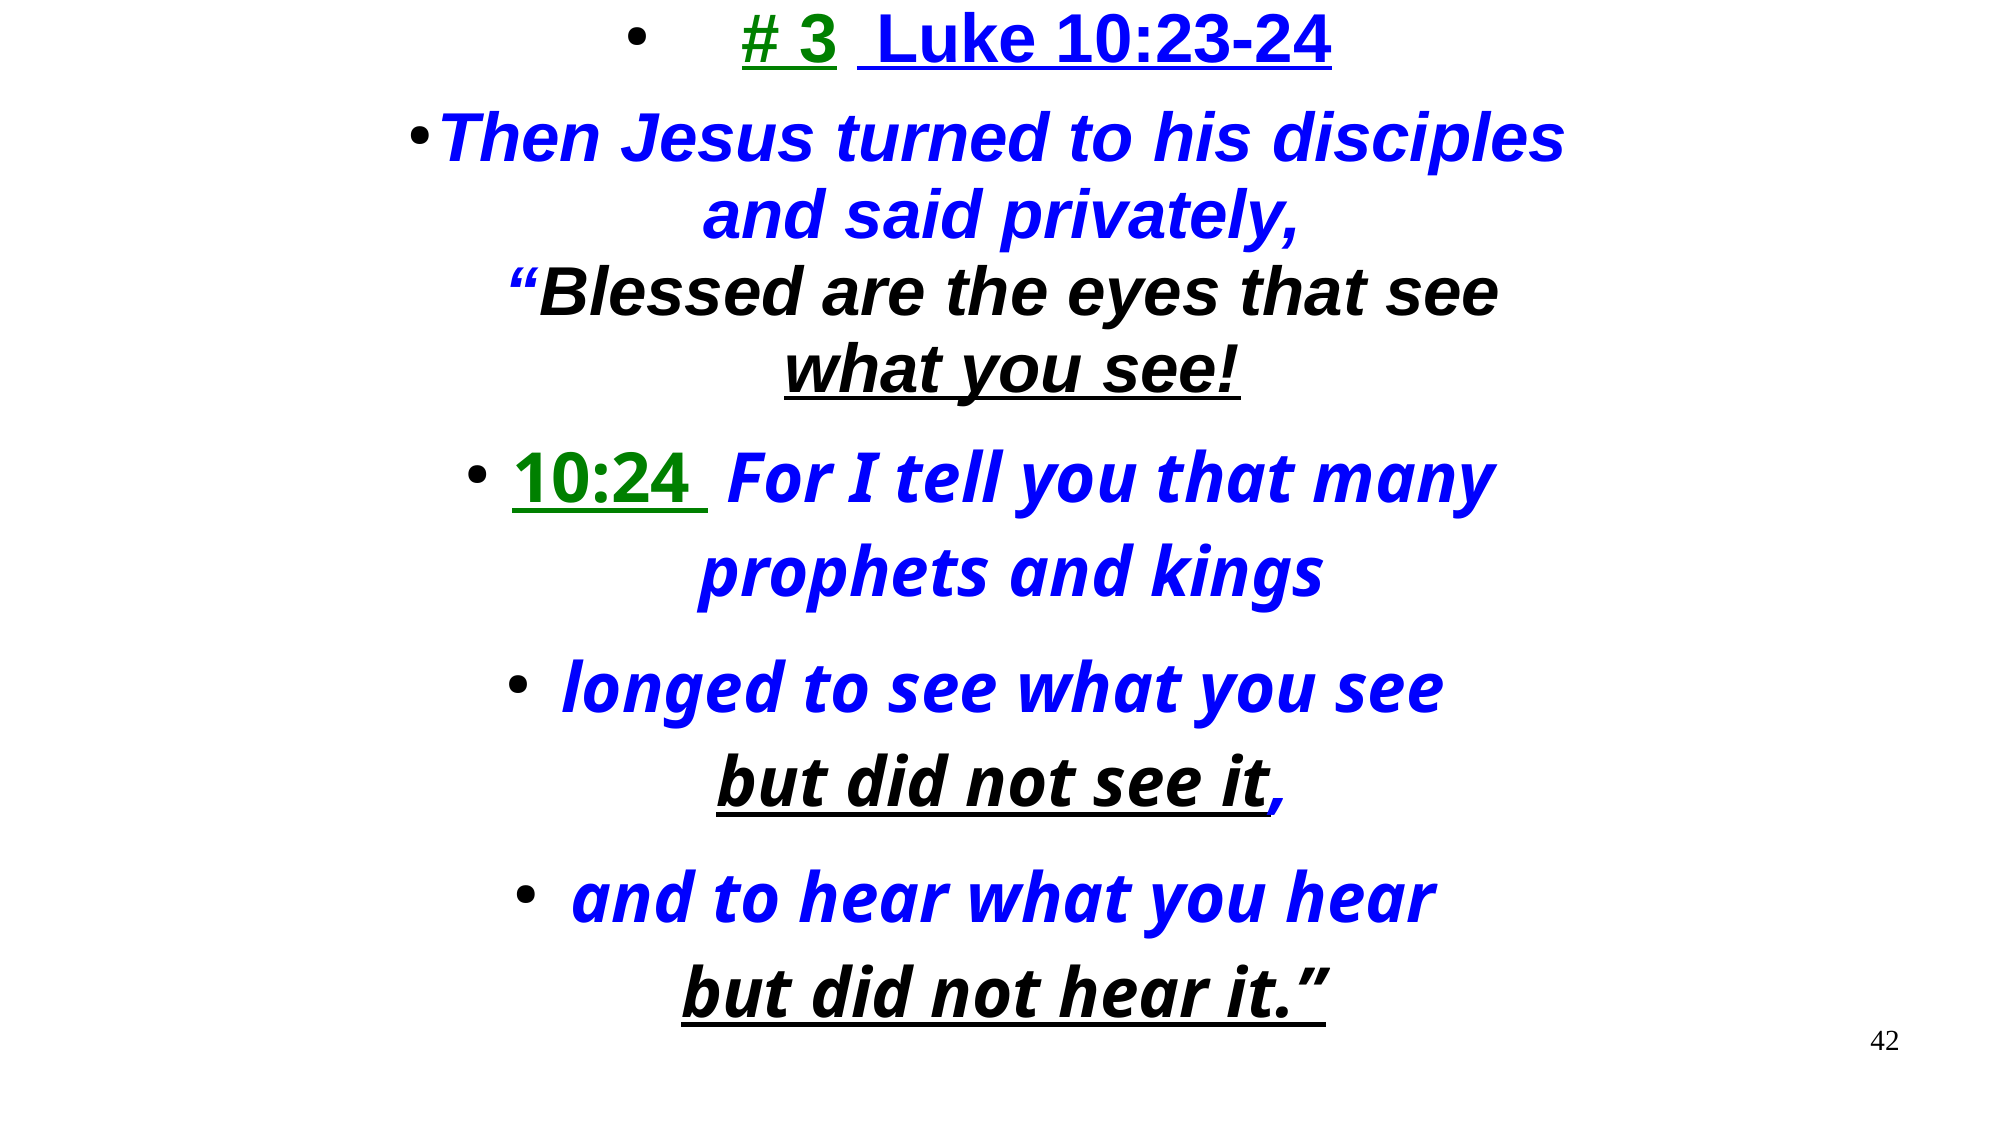

# # 3 Luke 10:23-24
Then Jesus turned to his disciples
and said privately,
“Blessed are the eyes that see
what you see!
10:24  For I tell you that many
prophets and kings
longed to see what you see
but did not see it,
and to hear what you hear
but did not hear it.”
42